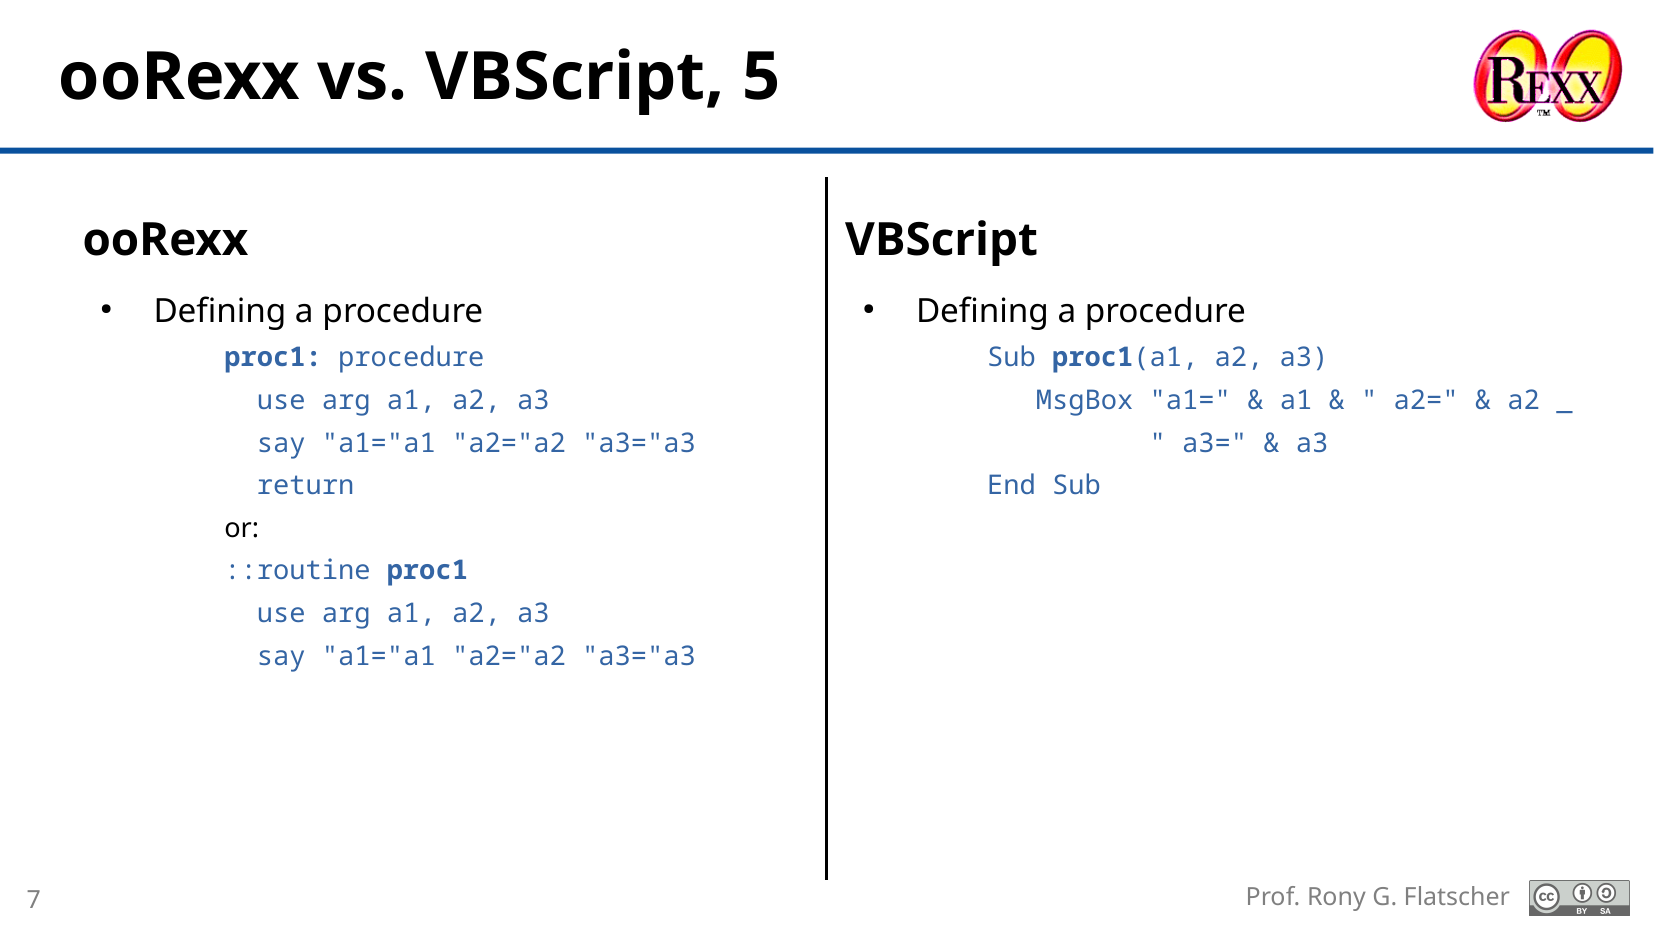

# ooRexx vs. VBScript, 5
ooRexx
Defining a procedure
proc1: procedure
 use arg a1, a2, a3
 say "a1="a1 "a2="a2 "a3="a3
 return
or:
::routine proc1
 use arg a1, a2, a3
 say "a1="a1 "a2="a2 "a3="a3
VBScript
Defining a procedure
Sub proc1(a1, a2, a3)
 MsgBox "a1=" & a1 & " a2=" & a2 _
 " a3=" & a3
End Sub